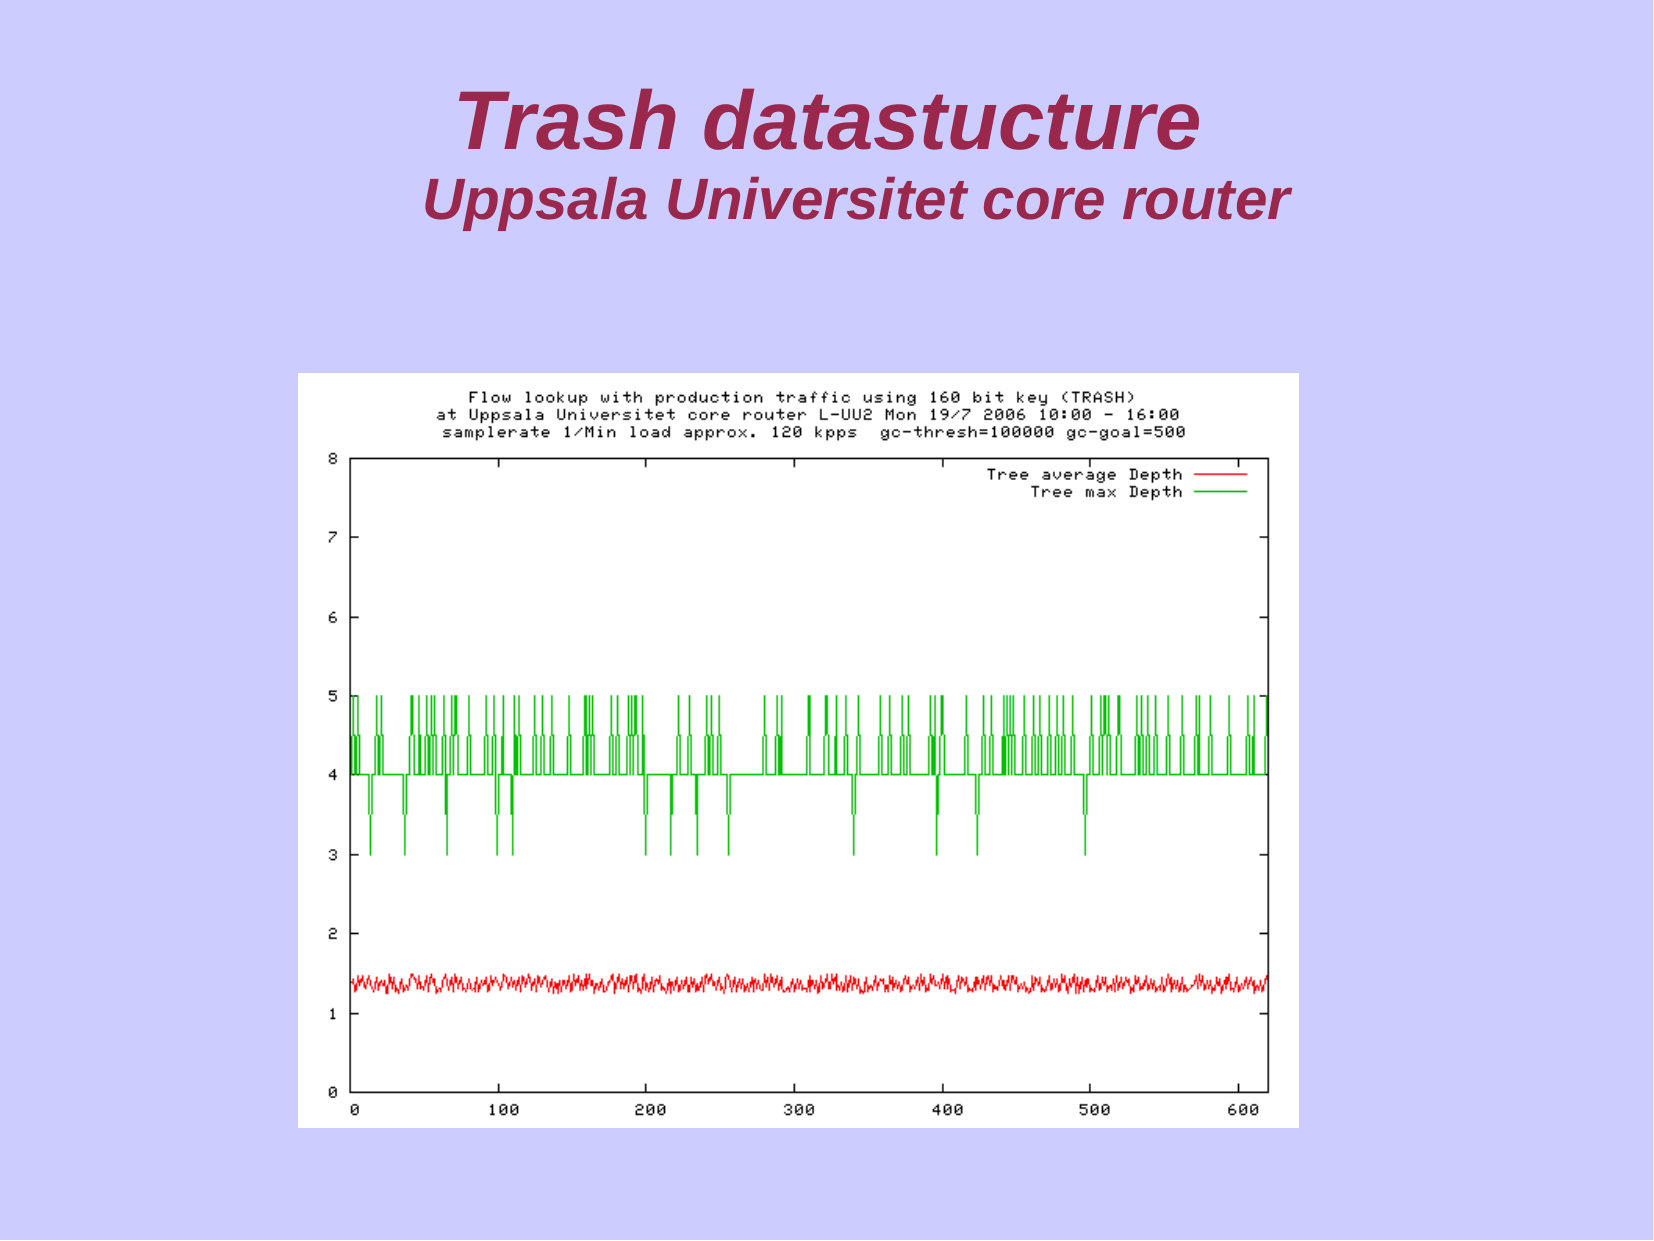

# Trash datastucture Uppsala Universitet core router